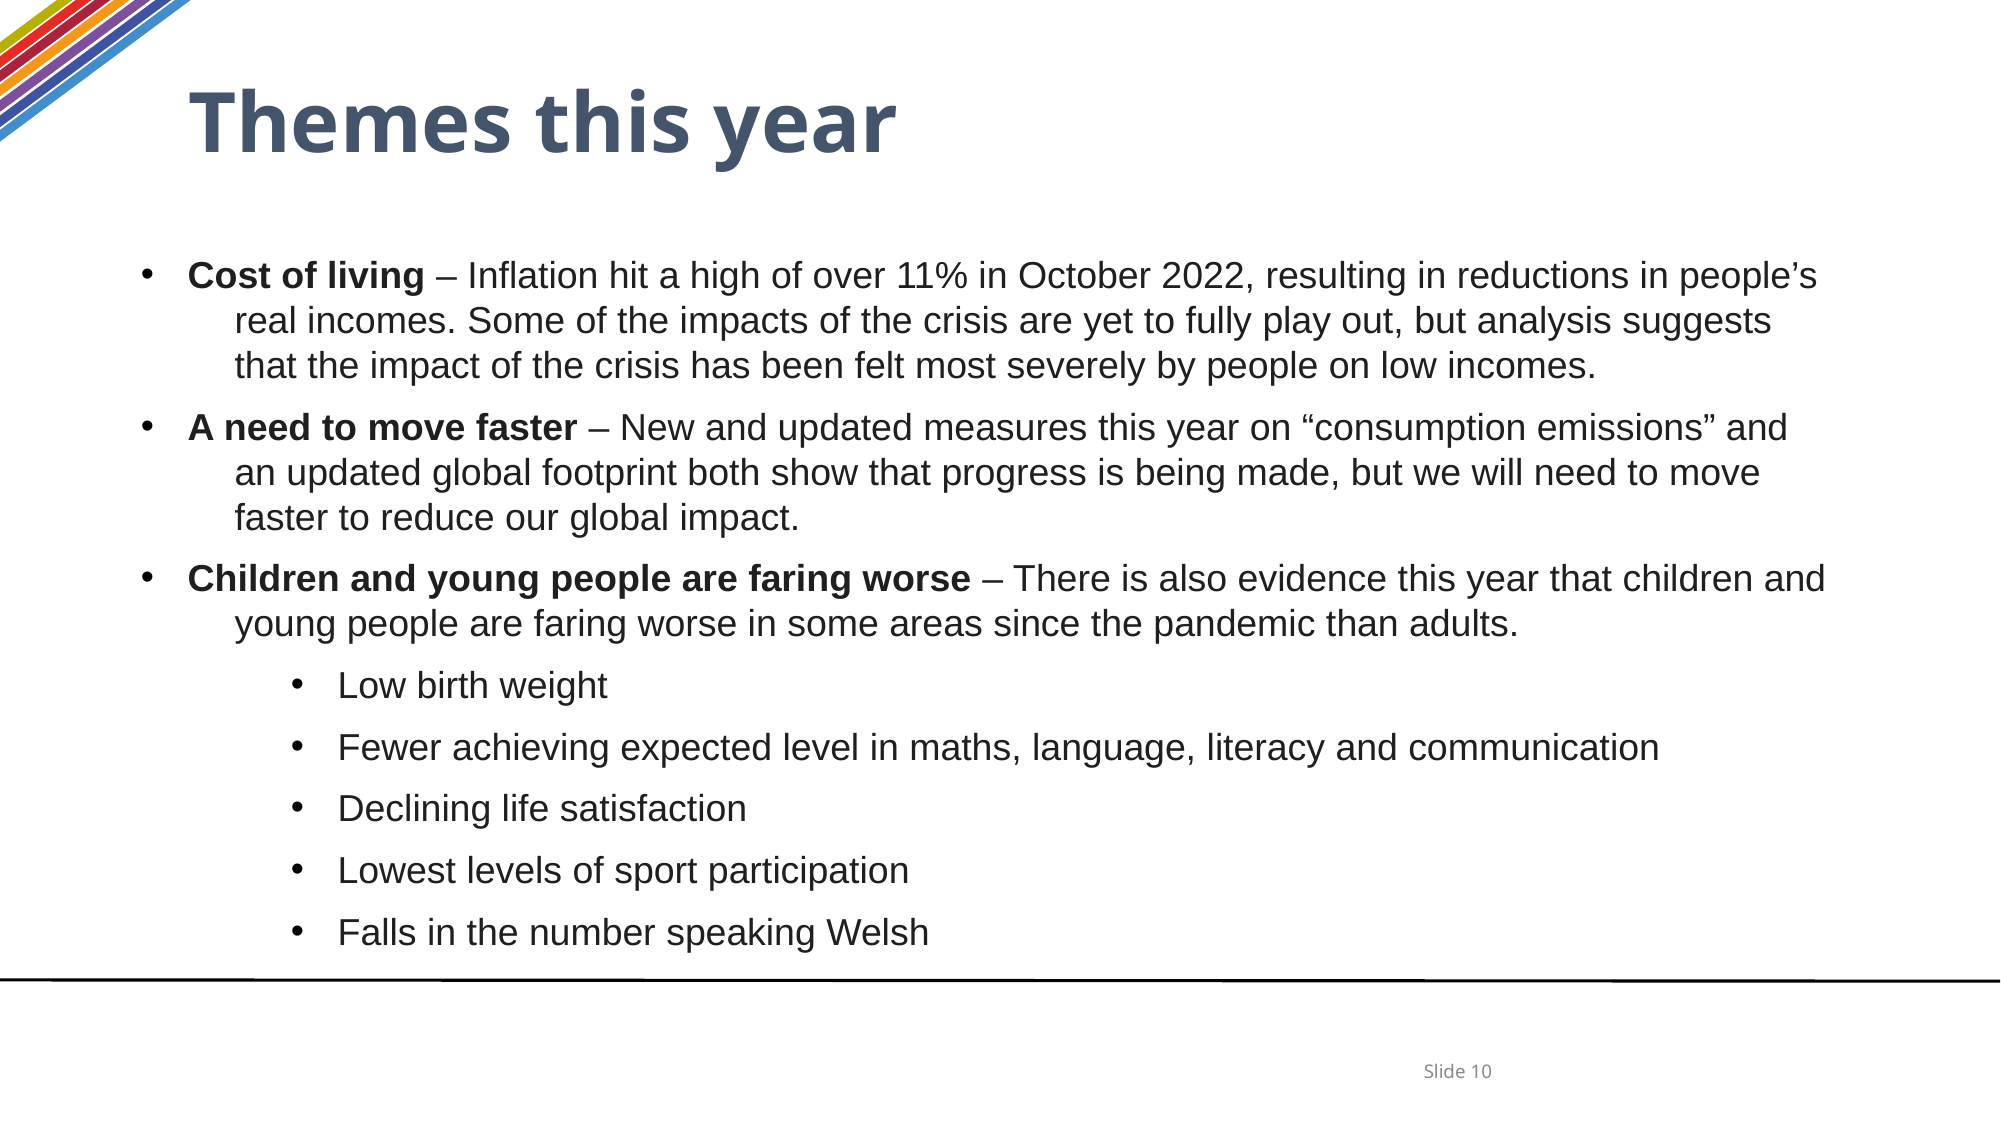

Themes this year
Cost of living – Inflation hit a high of over 11% in October 2022, resulting in reductions in people’s real incomes. Some of the impacts of the crisis are yet to fully play out, but analysis suggests that the impact of the crisis has been felt most severely by people on low incomes.
A need to move faster – New and updated measures this year on “consumption emissions” and an updated global footprint both show that progress is being made, but we will need to move faster to reduce our global impact.
Children and young people are faring worse – There is also evidence this year that children and young people are faring worse in some areas since the pandemic than adults.
Low birth weight
Fewer achieving expected level in maths, language, literacy and communication
Declining life satisfaction
Lowest levels of sport participation
Falls in the number speaking Welsh